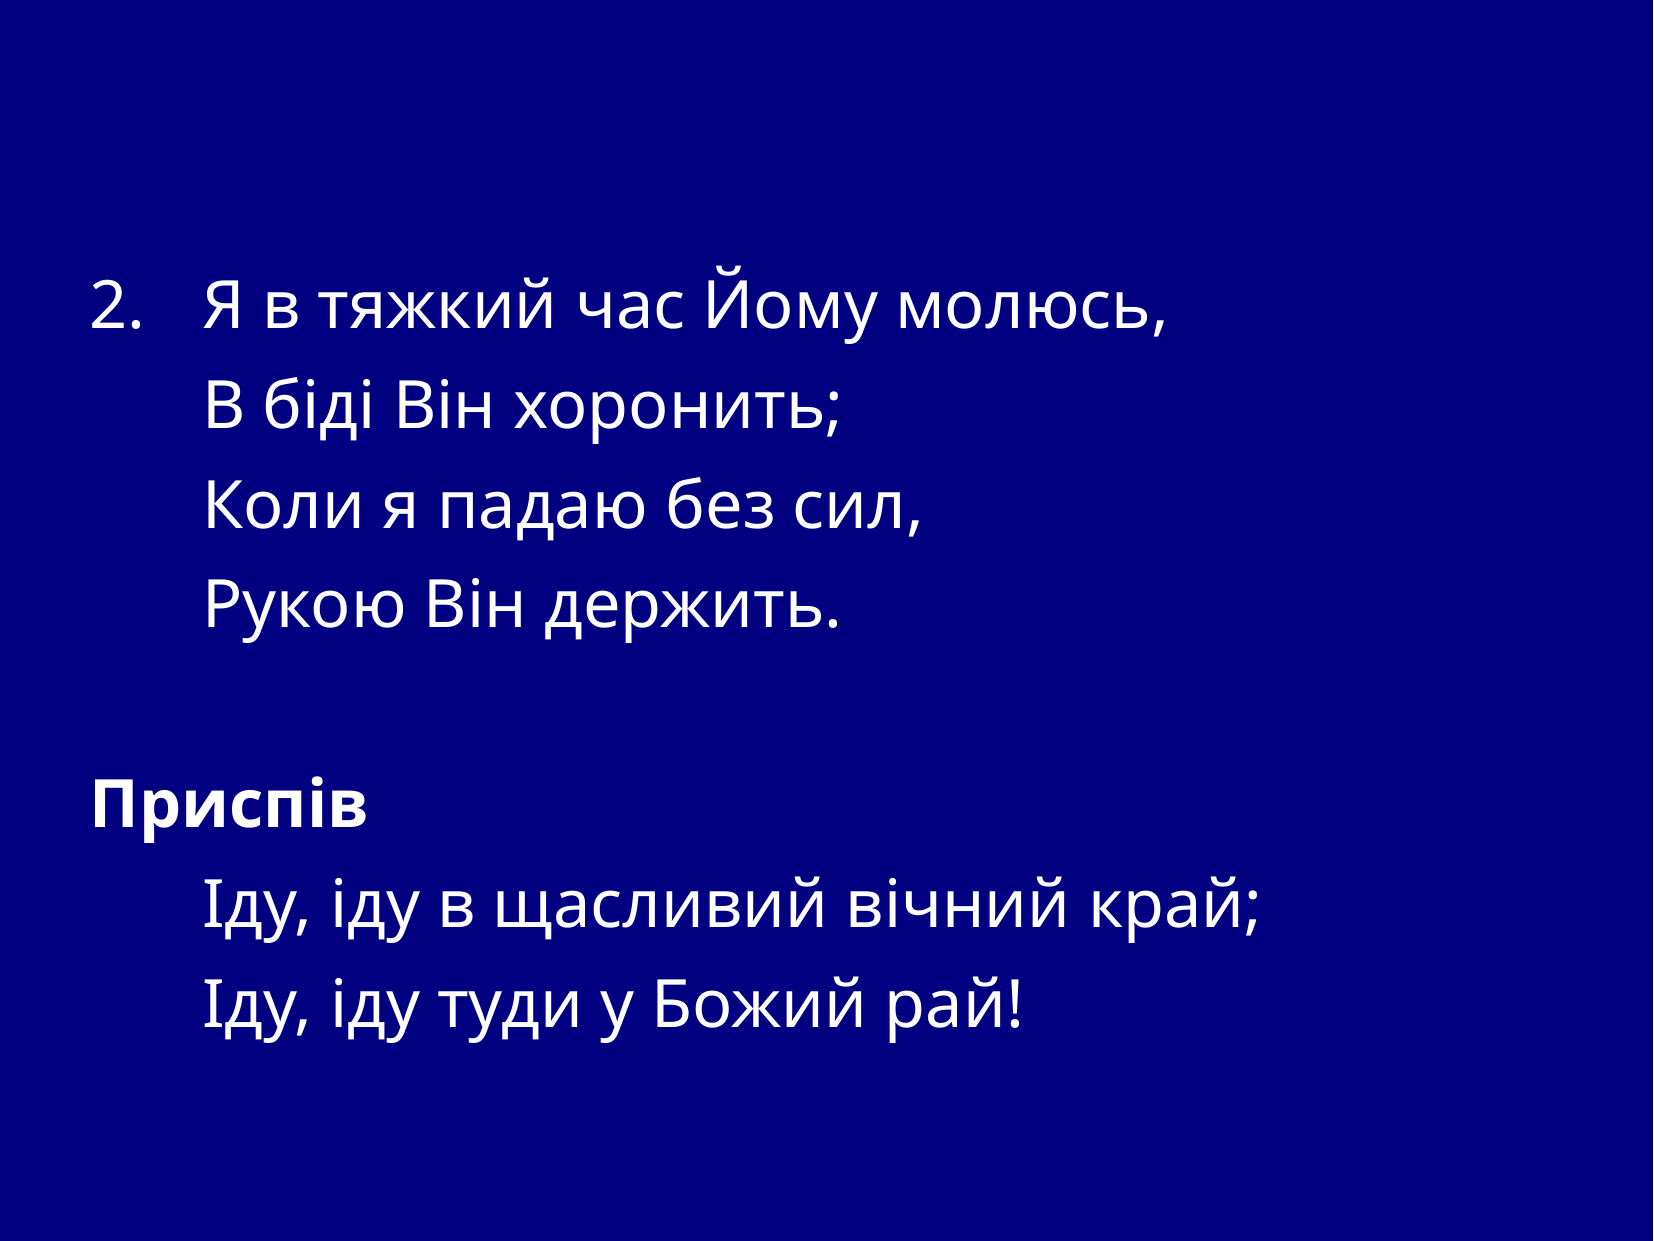

2.	Я в тяжкий час Йому молюсь,
	В біді Він хоронить;
	Коли я падаю без сил,
	Рукою Він держить.
Приспів
	Іду, іду в щасливий вічний край;
	Іду, іду туди у Божий рай!